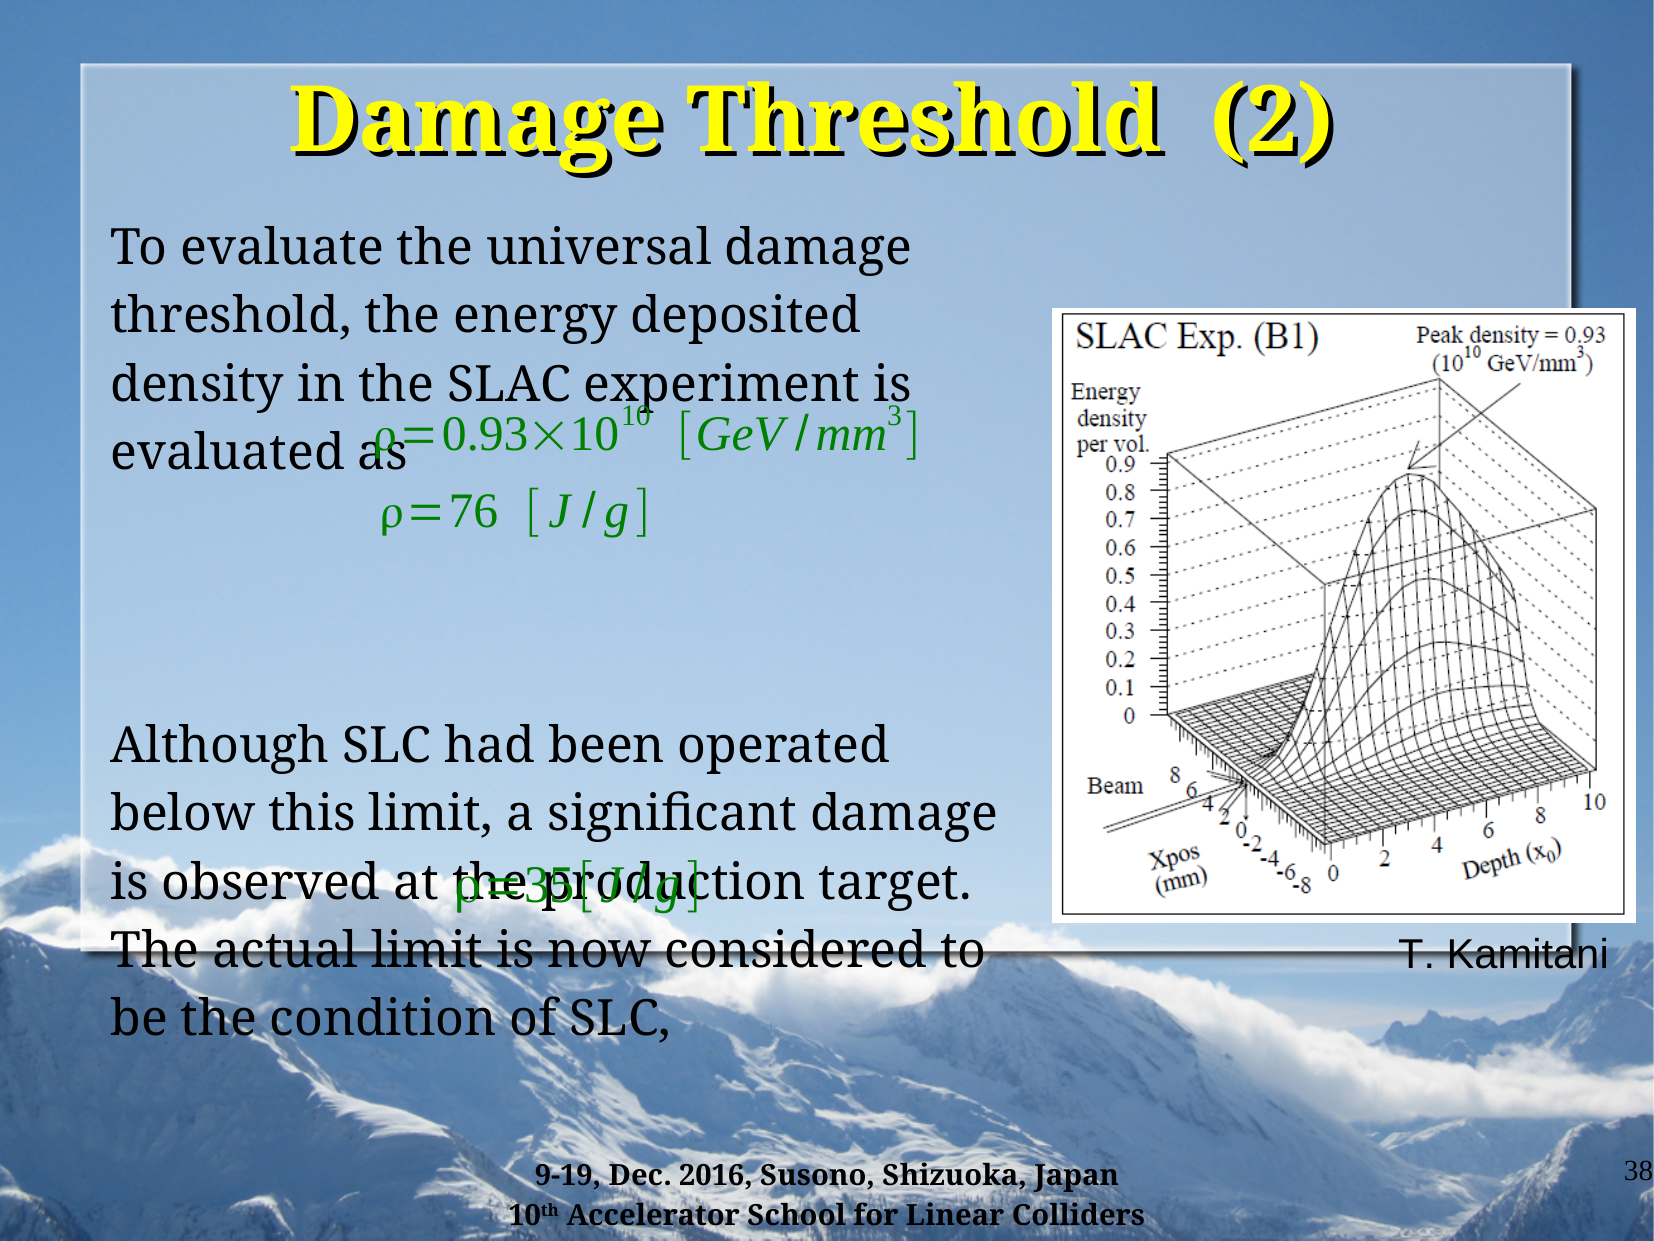

# Damage Threshold (2)
To evaluate the universal damage threshold, the energy deposited density in the SLAC experiment is evaluated as
Although SLC had been operated below this limit, a significant damage is observed at the production target. The actual limit is now considered to be the condition of SLC,
T. Kamitani
38